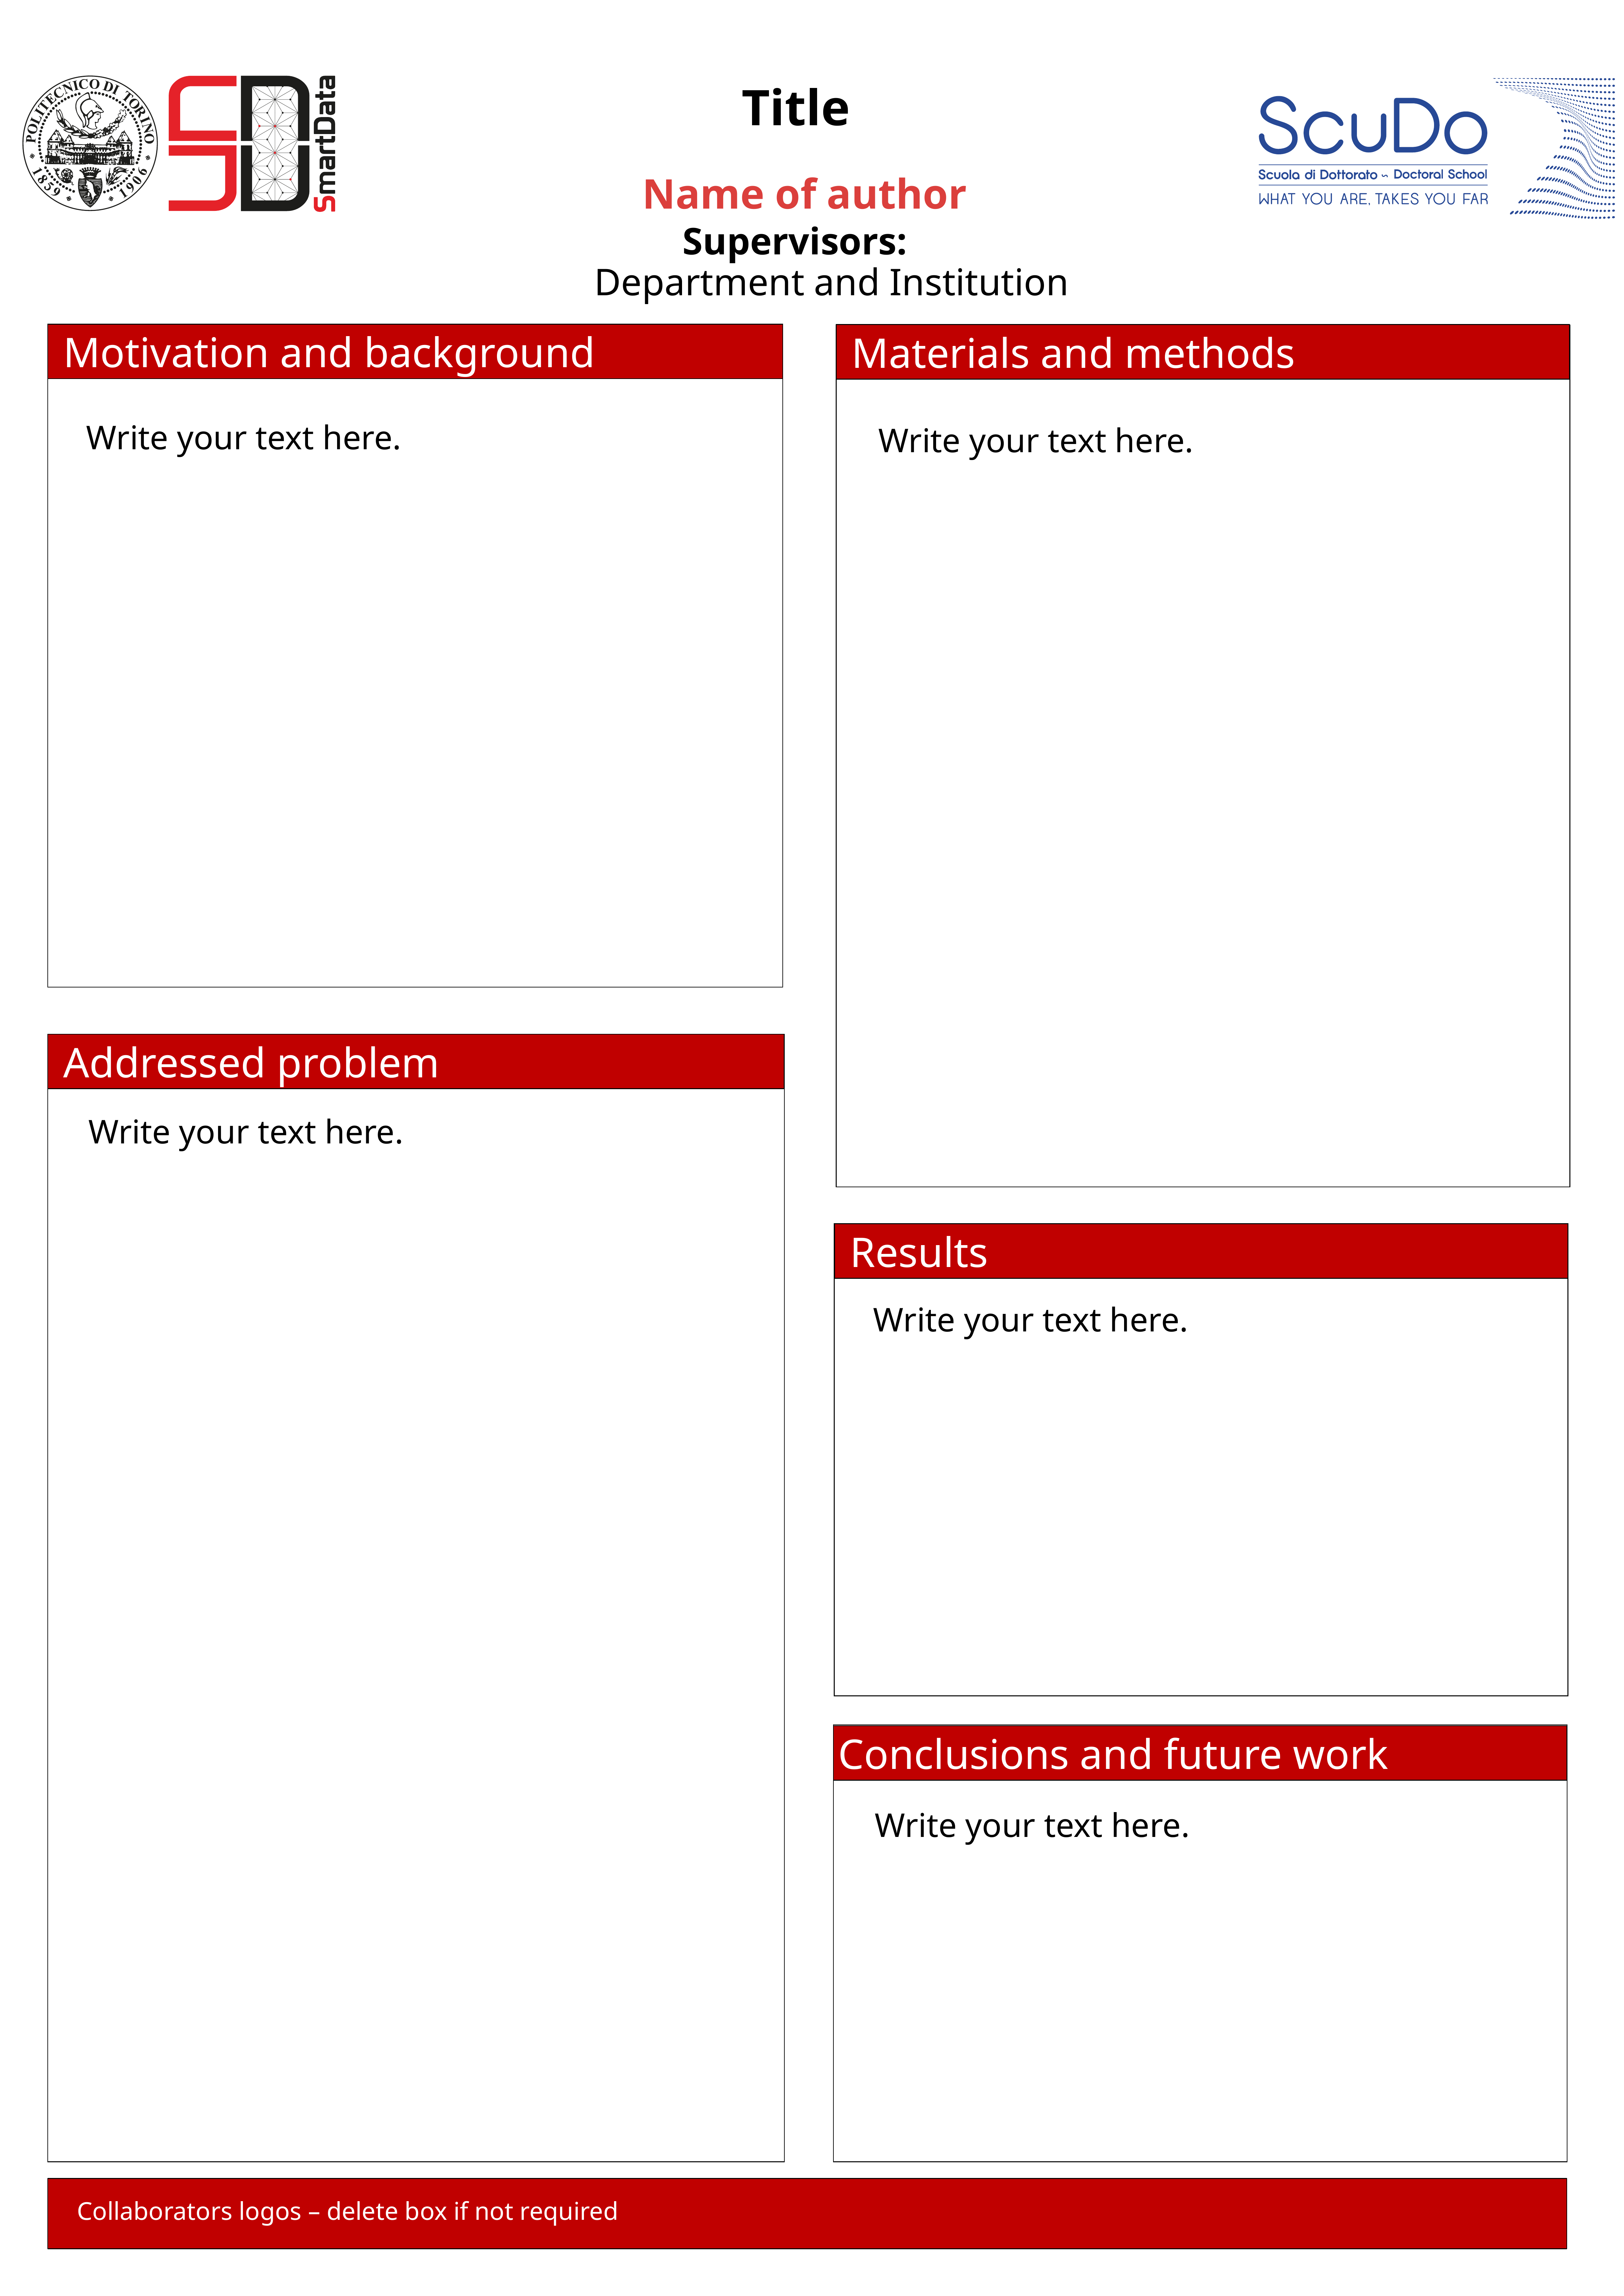

Title
Name of author
Supervisors:
Department and Institution
 Motivation and background
 Materials and methods
Write your text here.
Write your text here.
 Addressed problem
Write your text here.
 Results
Write your text here.
Conclusions and future work
Write your text here.
Collaborators logos – delete box if not required